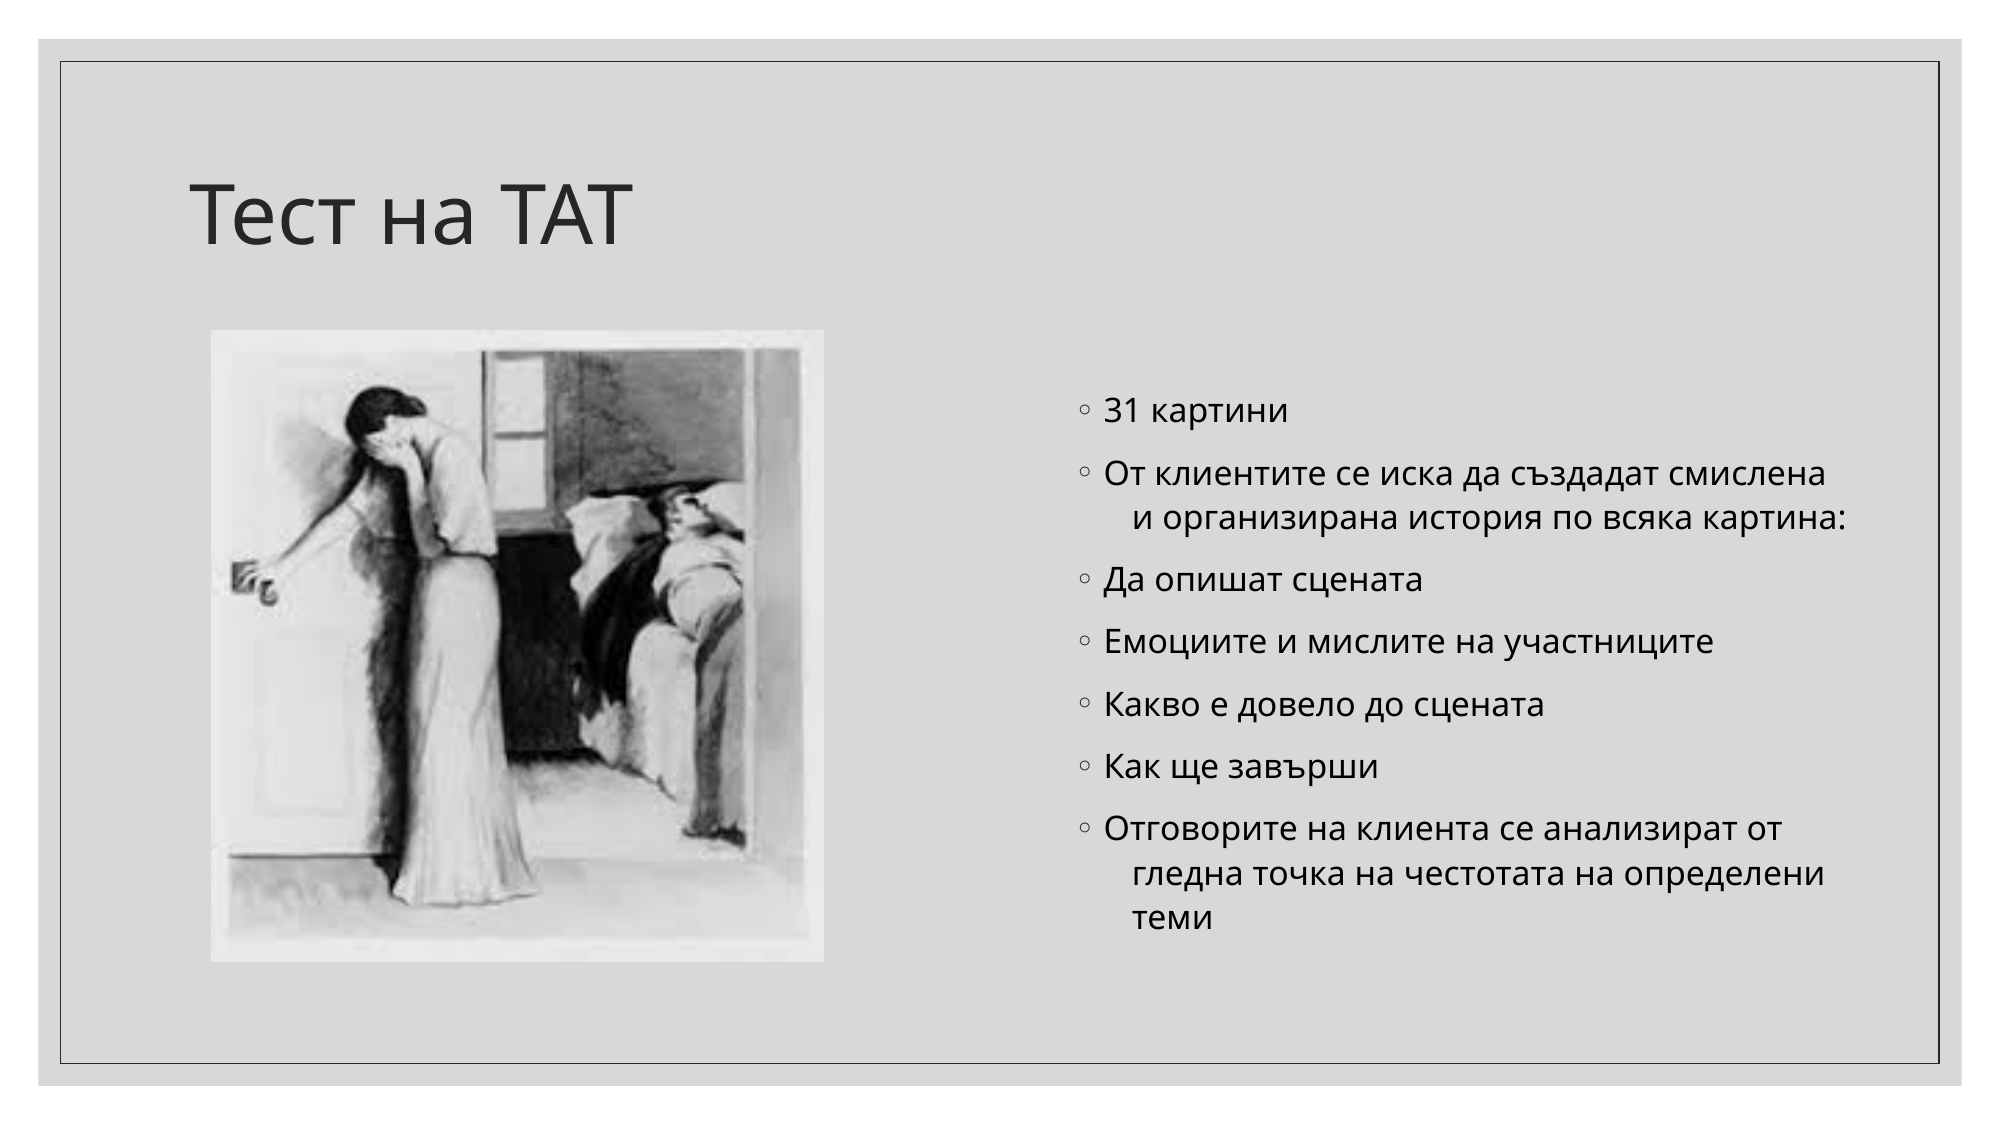

# Тест на ТАТ
31 картини
От клиентите се иска да създадат смислена и организирана история по всяка картина:
Да опишат сцената
Емоциите и мислите на участниците
Какво е довело до сцената
Как ще завърши
Отговорите на клиента се анализират от гледна точка на честотата на определени теми